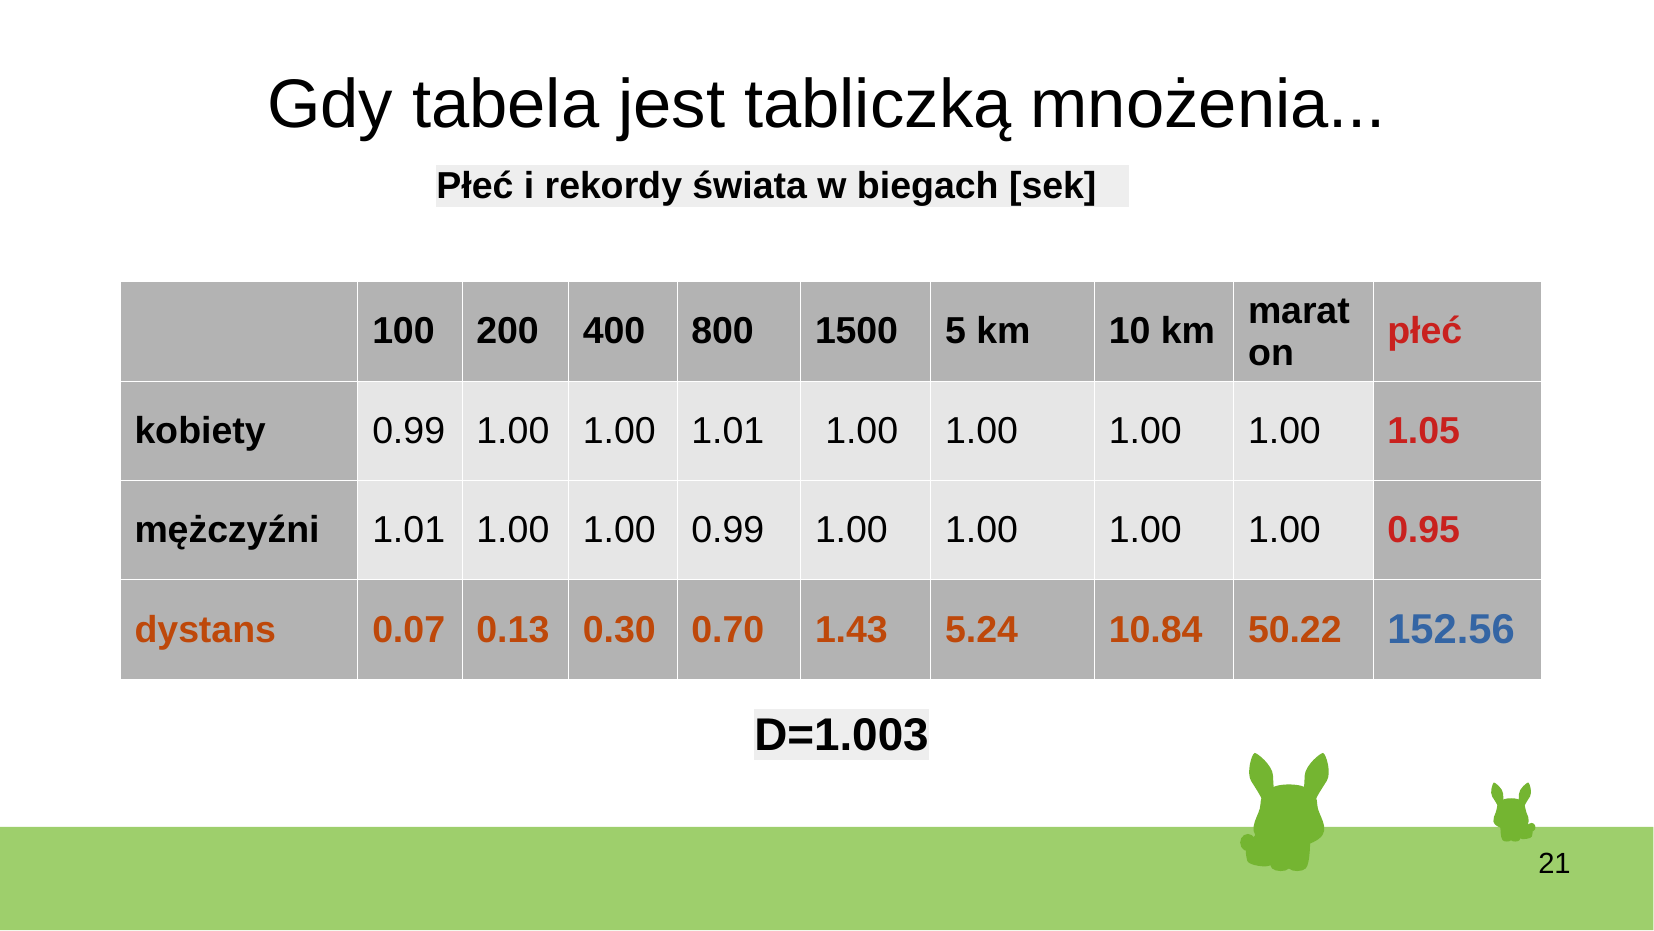

# Gdy tabela jest tabliczką mnożenia...
Płeć i rekordy świata w biegach [sek]
| | 100 | 200 | 400 | 800 | 1500 | 5 km | 10 km | maraton | płeć |
| --- | --- | --- | --- | --- | --- | --- | --- | --- | --- |
| kobiety | 0.99 | 1.00 | 1.00 | 1.01 | 1.00 | 1.00 | 1.00 | 1.00 | 1.05 |
| mężczyźni | 1.01 | 1.00 | 1.00 | 0.99 | 1.00 | 1.00 | 1.00 | 1.00 | 0.95 |
| dystans | 0.07 | 0.13 | 0.30 | 0.70 | 1.43 | 5.24 | 10.84 | 50.22 | 152.56 |
D=1.003
21